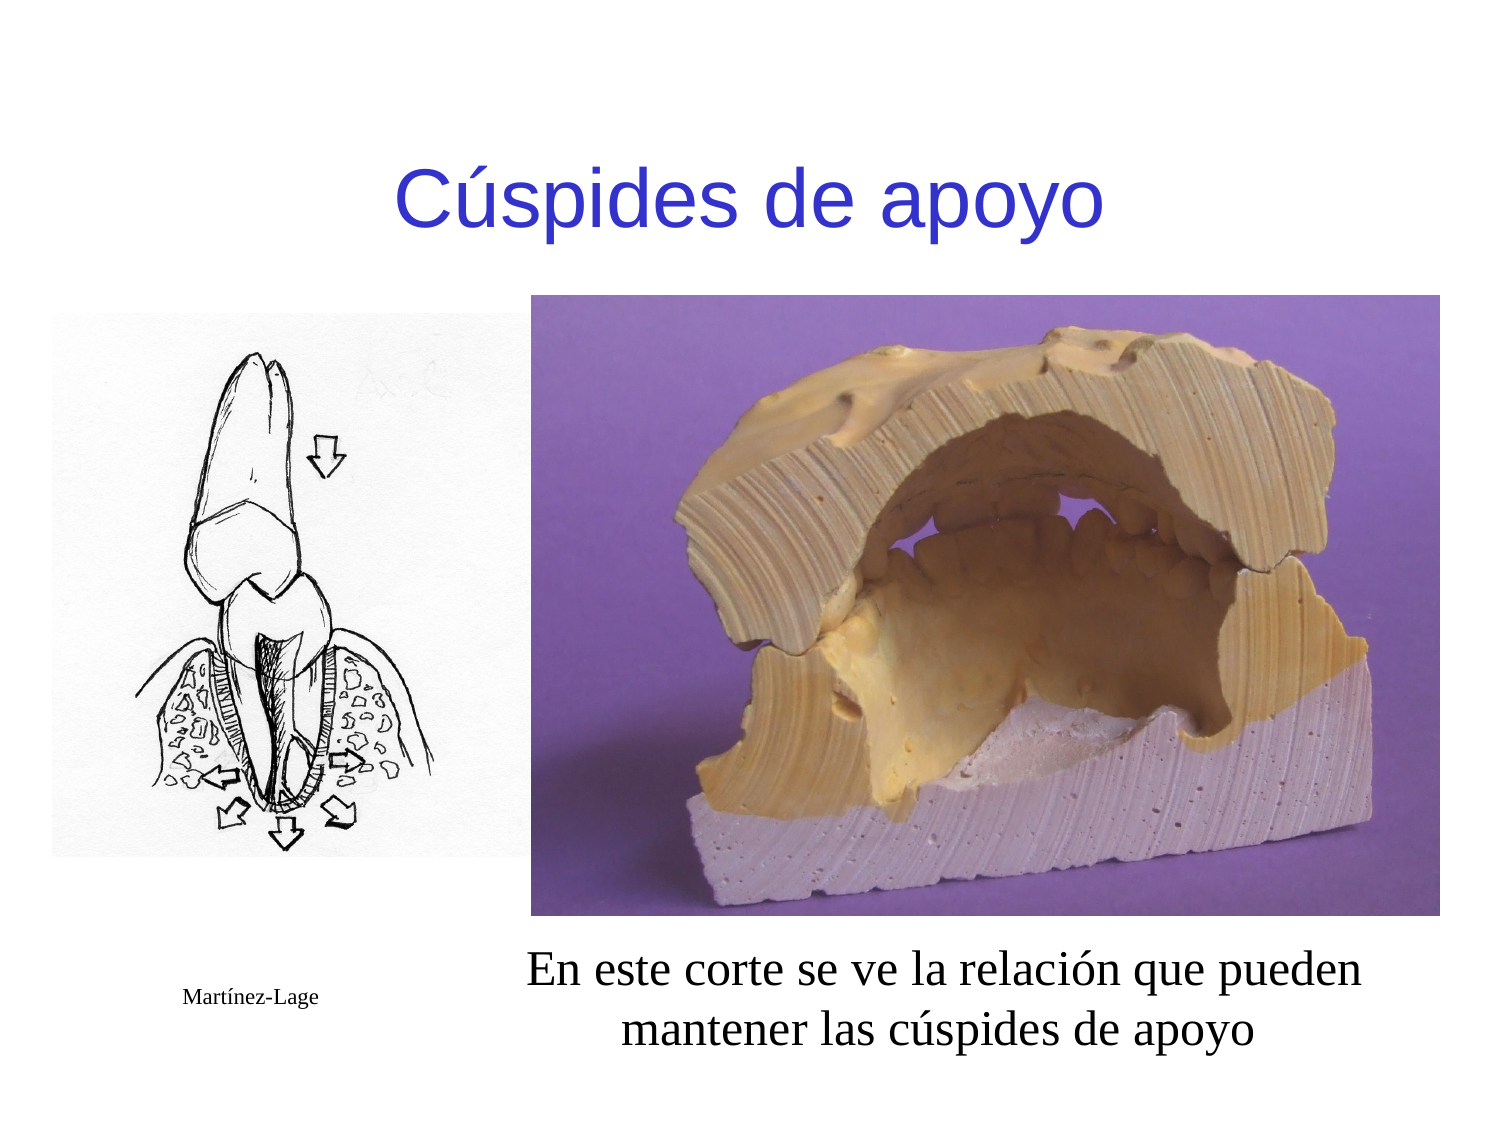

# Cúspides de apoyo
En este corte se ve la relación que pueden mantener las cúspides de apoyo
Martínez-Lage